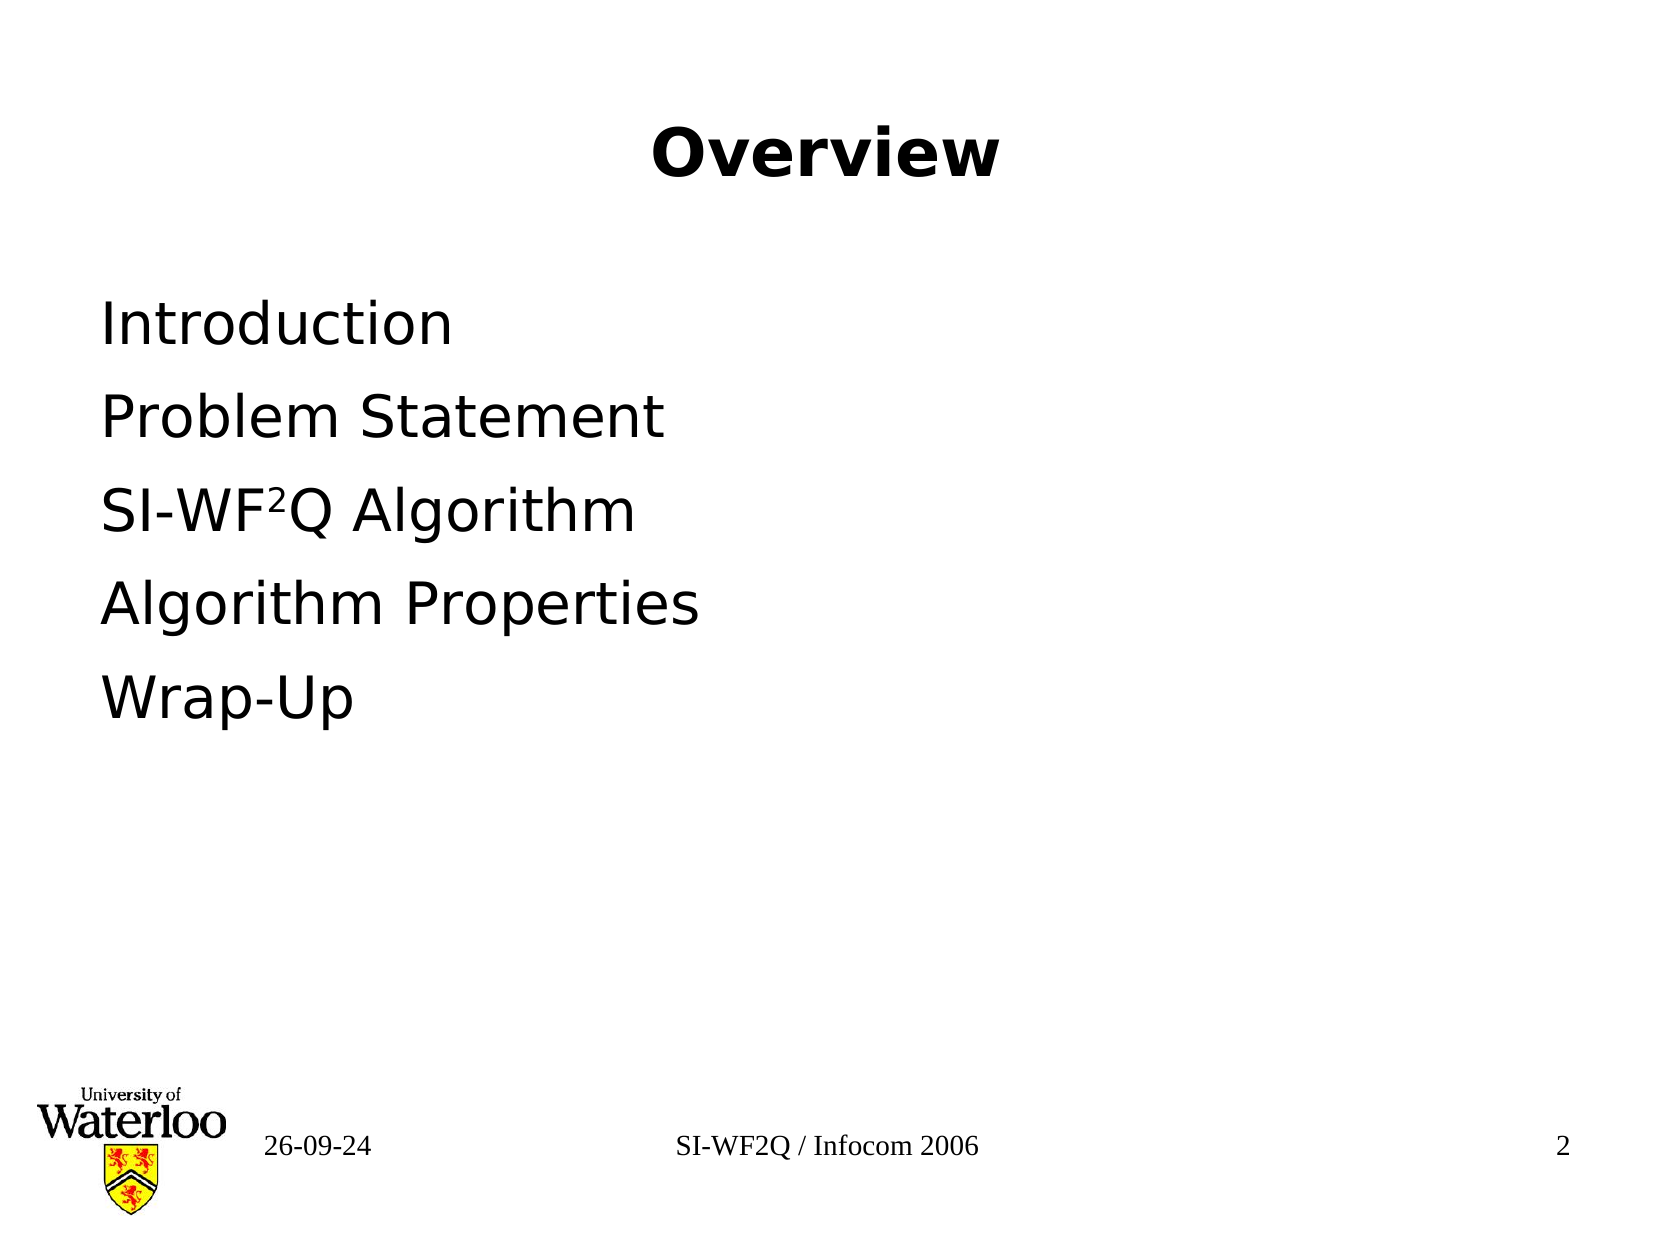

# Overview
Introduction
Problem Statement
SI-WF2Q Algorithm
Algorithm Properties
Wrap-Up
SI-WF2Q / Infocom 2006
2